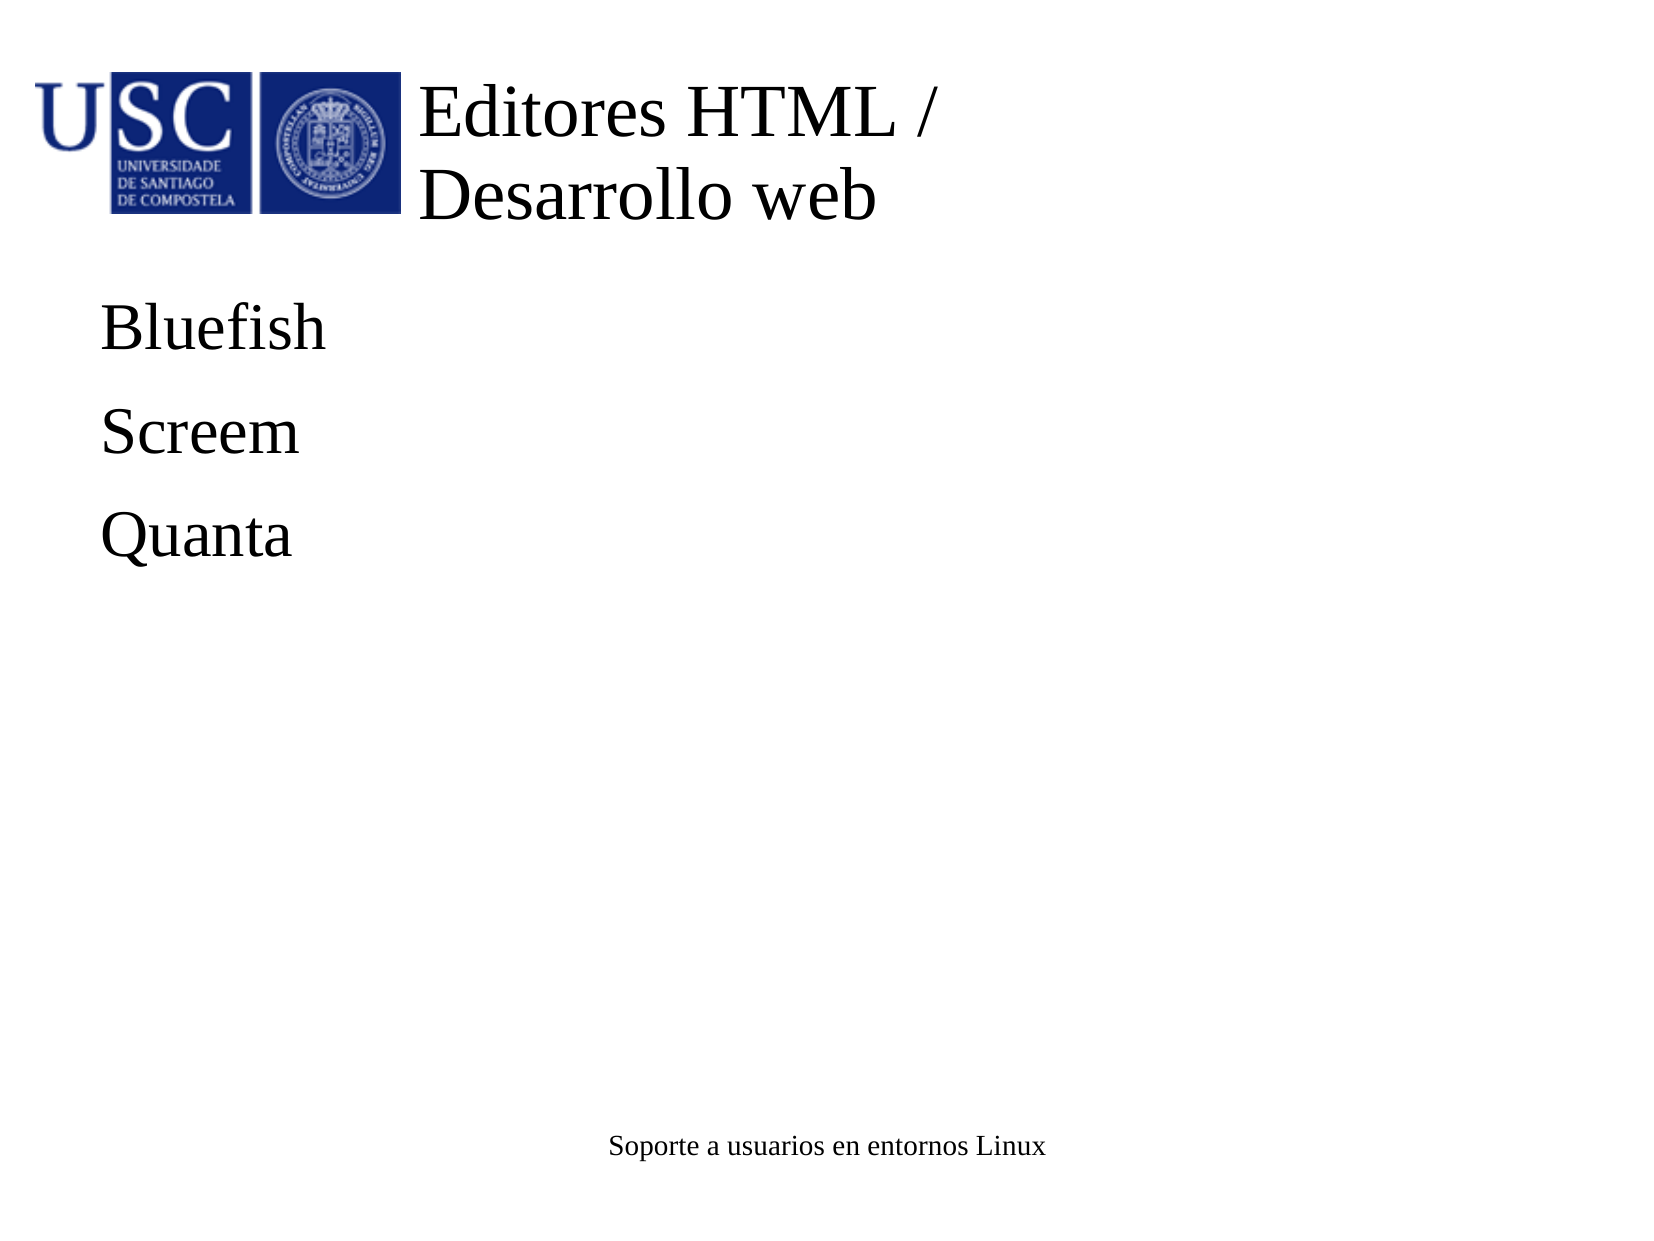

# Editores HTML / Desarrollo web
Bluefish
Screem
Quanta